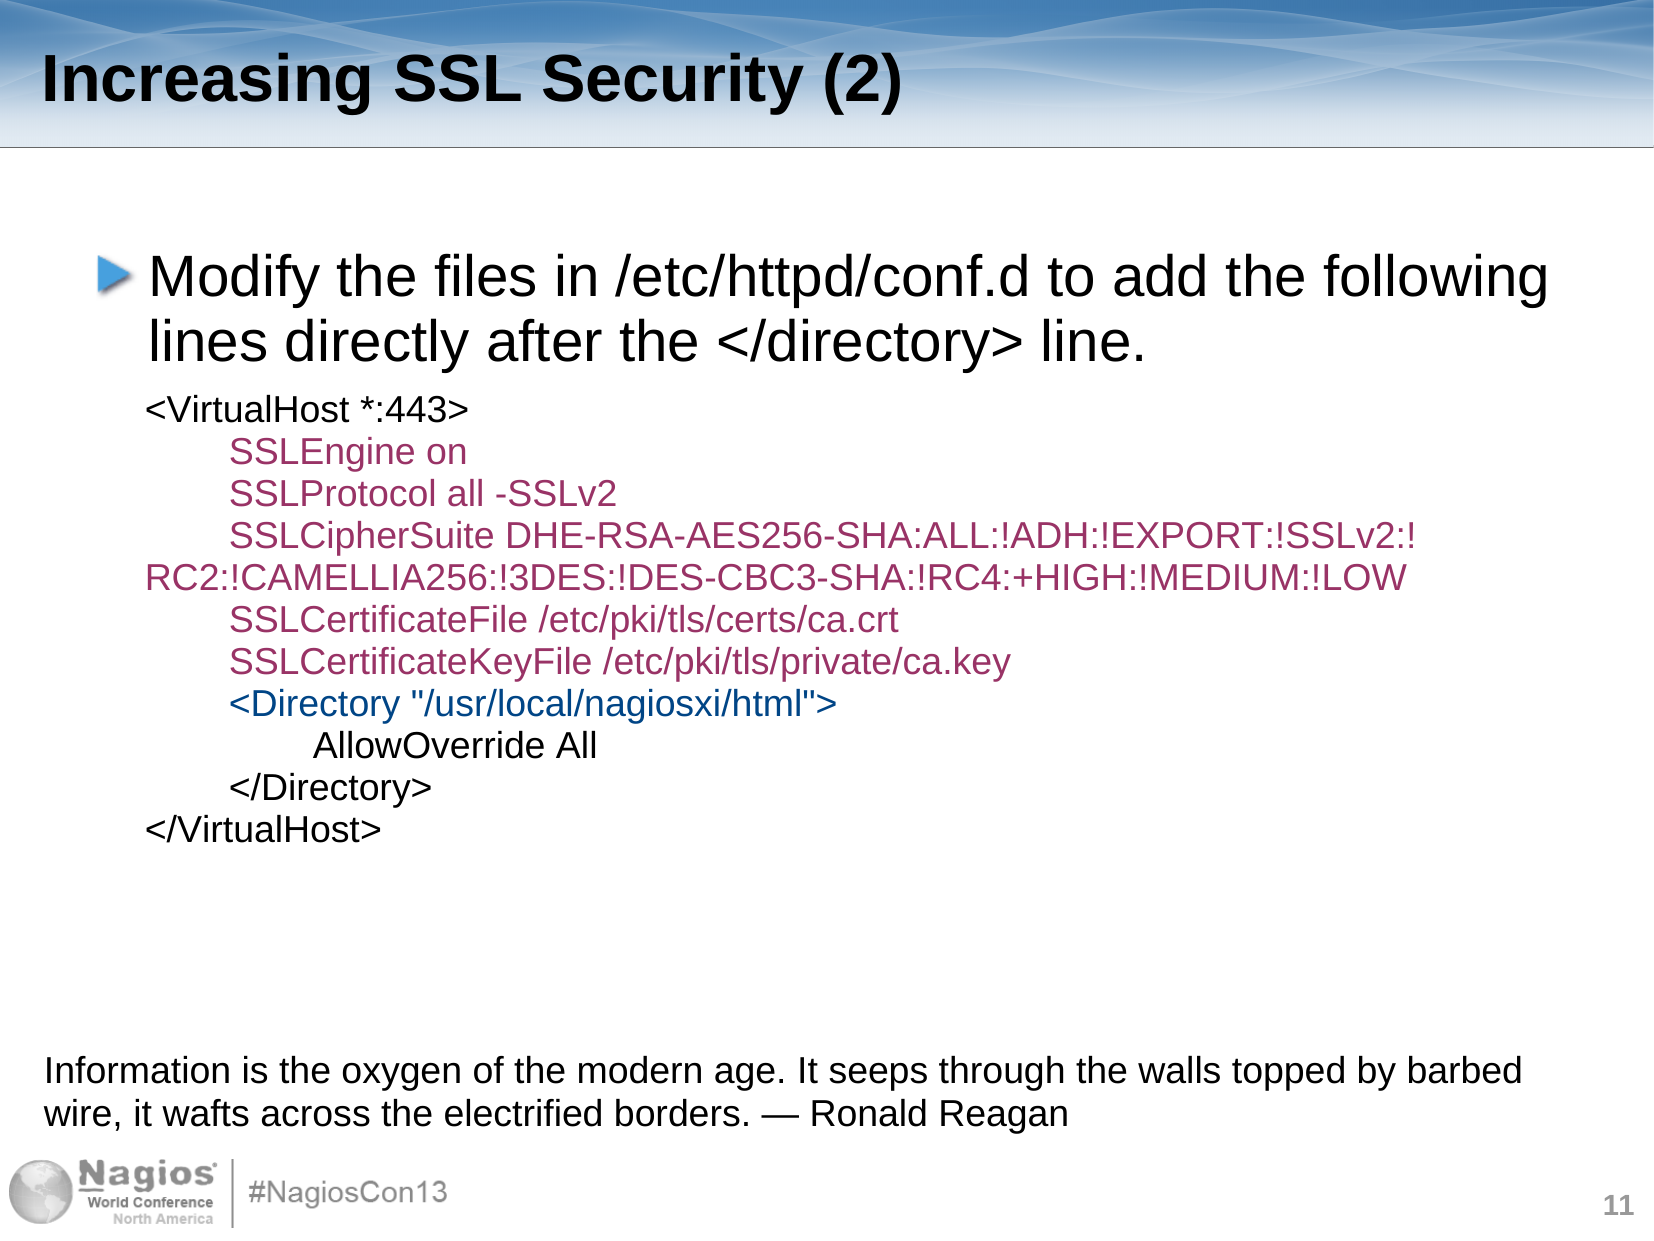

# Increasing SSL Security (2)
Modify the files in /etc/httpd/conf.d to add the following lines directly after the </directory> line.
<VirtualHost *:443>
 SSLEngine on
 SSLProtocol all -SSLv2
 SSLCipherSuite DHE-RSA-AES256-SHA:ALL:!ADH:!EXPORT:!SSLv2:!RC2:!CAMELLIA256:!3DES:!DES-CBC3-SHA:!RC4:+HIGH:!MEDIUM:!LOW
 SSLCertificateFile /etc/pki/tls/certs/ca.crt
 SSLCertificateKeyFile /etc/pki/tls/private/ca.key
 <Directory "/usr/local/nagiosxi/html">
 AllowOverride All
 </Directory>
</VirtualHost>
Information is the oxygen of the modern age. It seeps through the walls topped by barbed wire, it wafts across the electrified borders. — Ronald Reagan
11